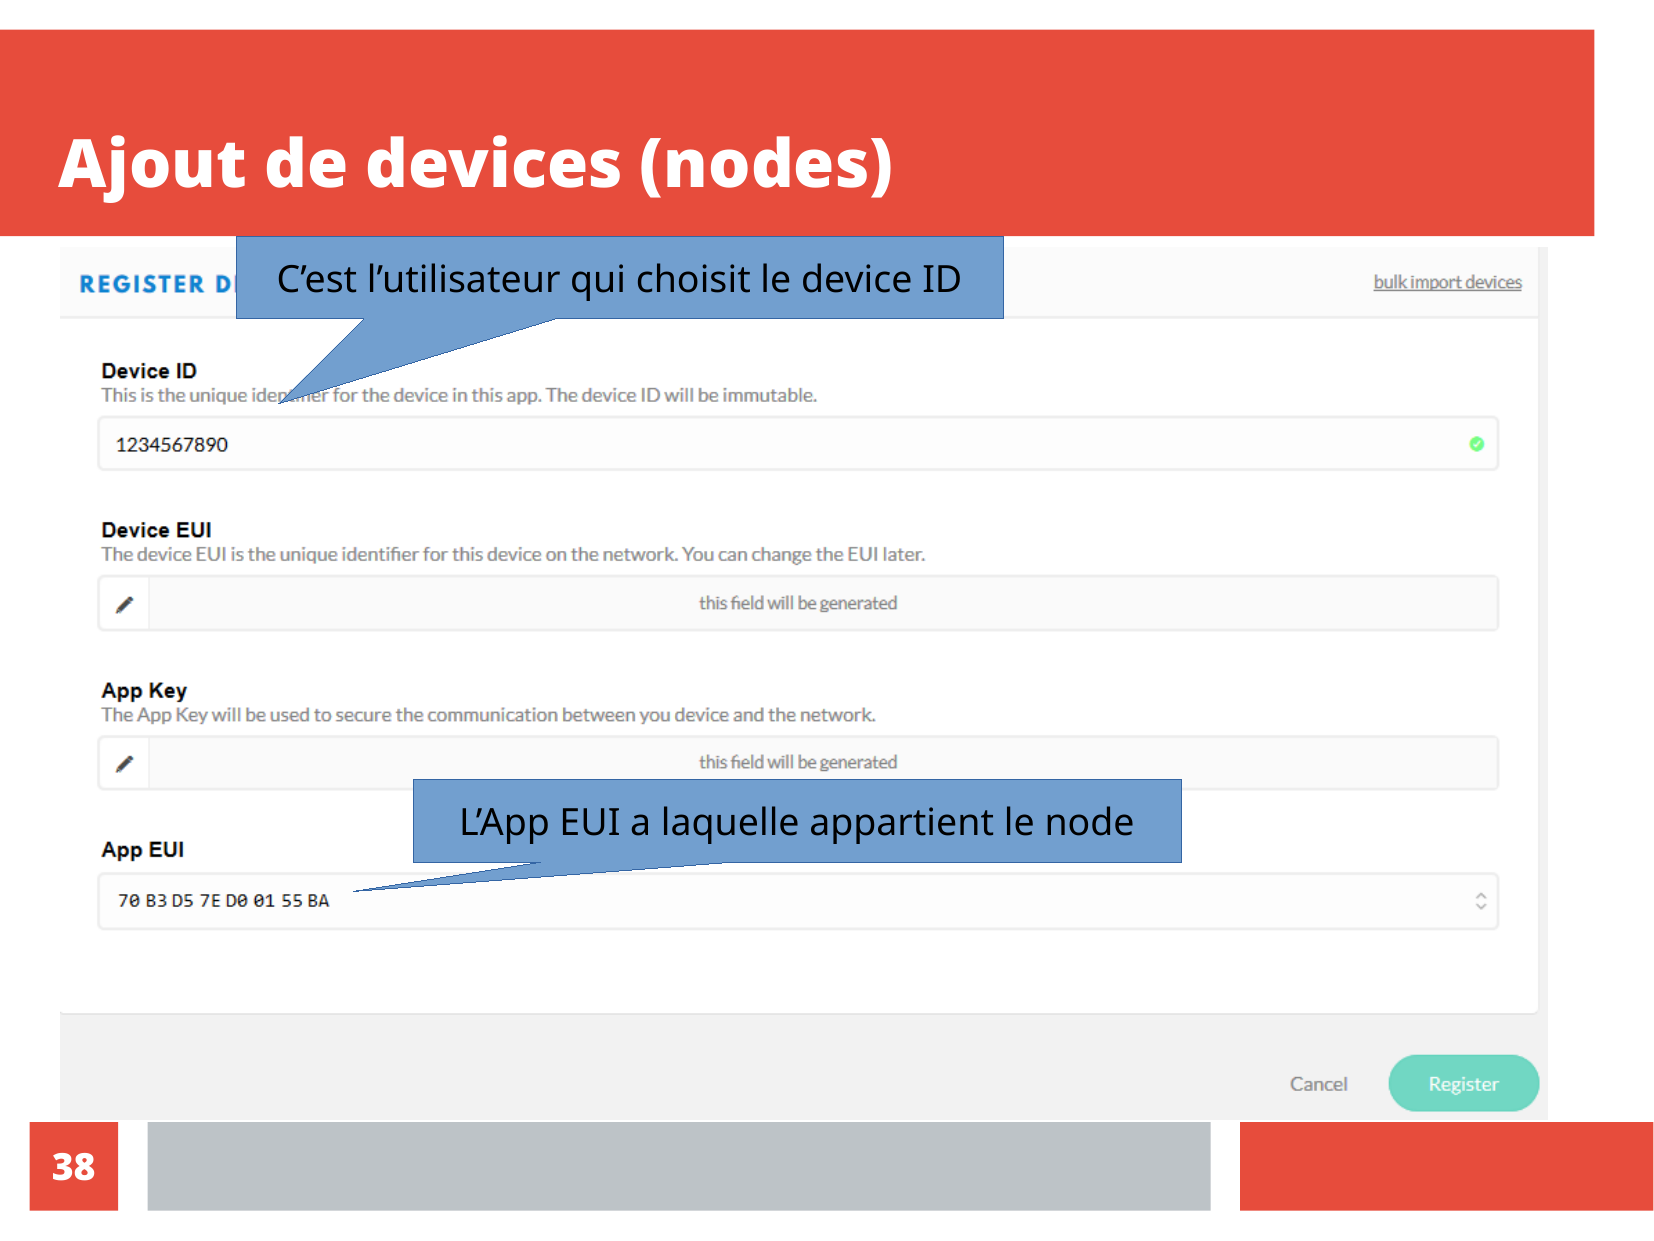

# Ajout de devices (nodes)
C’est l’utilisateur qui choisit le device ID
L’App EUI a laquelle appartient le node
38